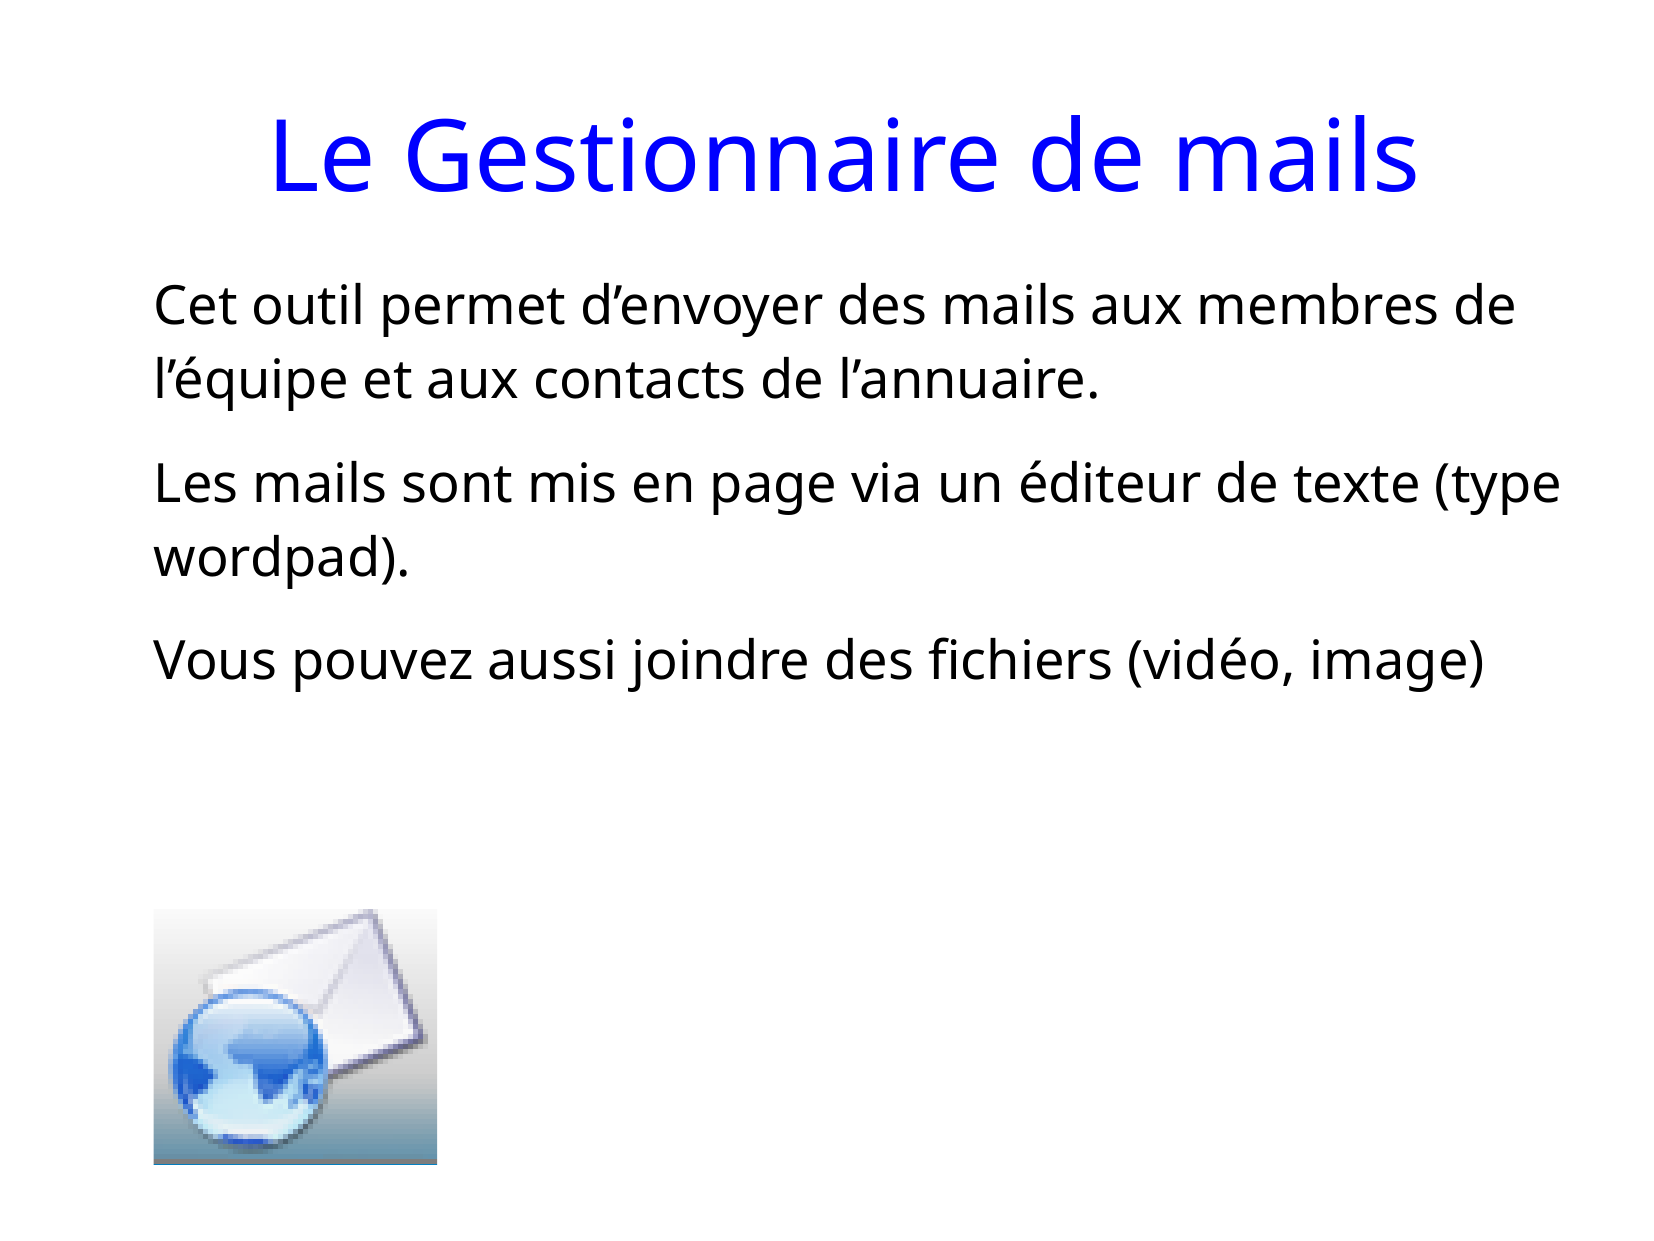

# Le Gestionnaire de mails
Cet outil permet d’envoyer des mails aux membres de l’équipe et aux contacts de l’annuaire.
Les mails sont mis en page via un éditeur de texte (type wordpad).
Vous pouvez aussi joindre des fichiers (vidéo, image)